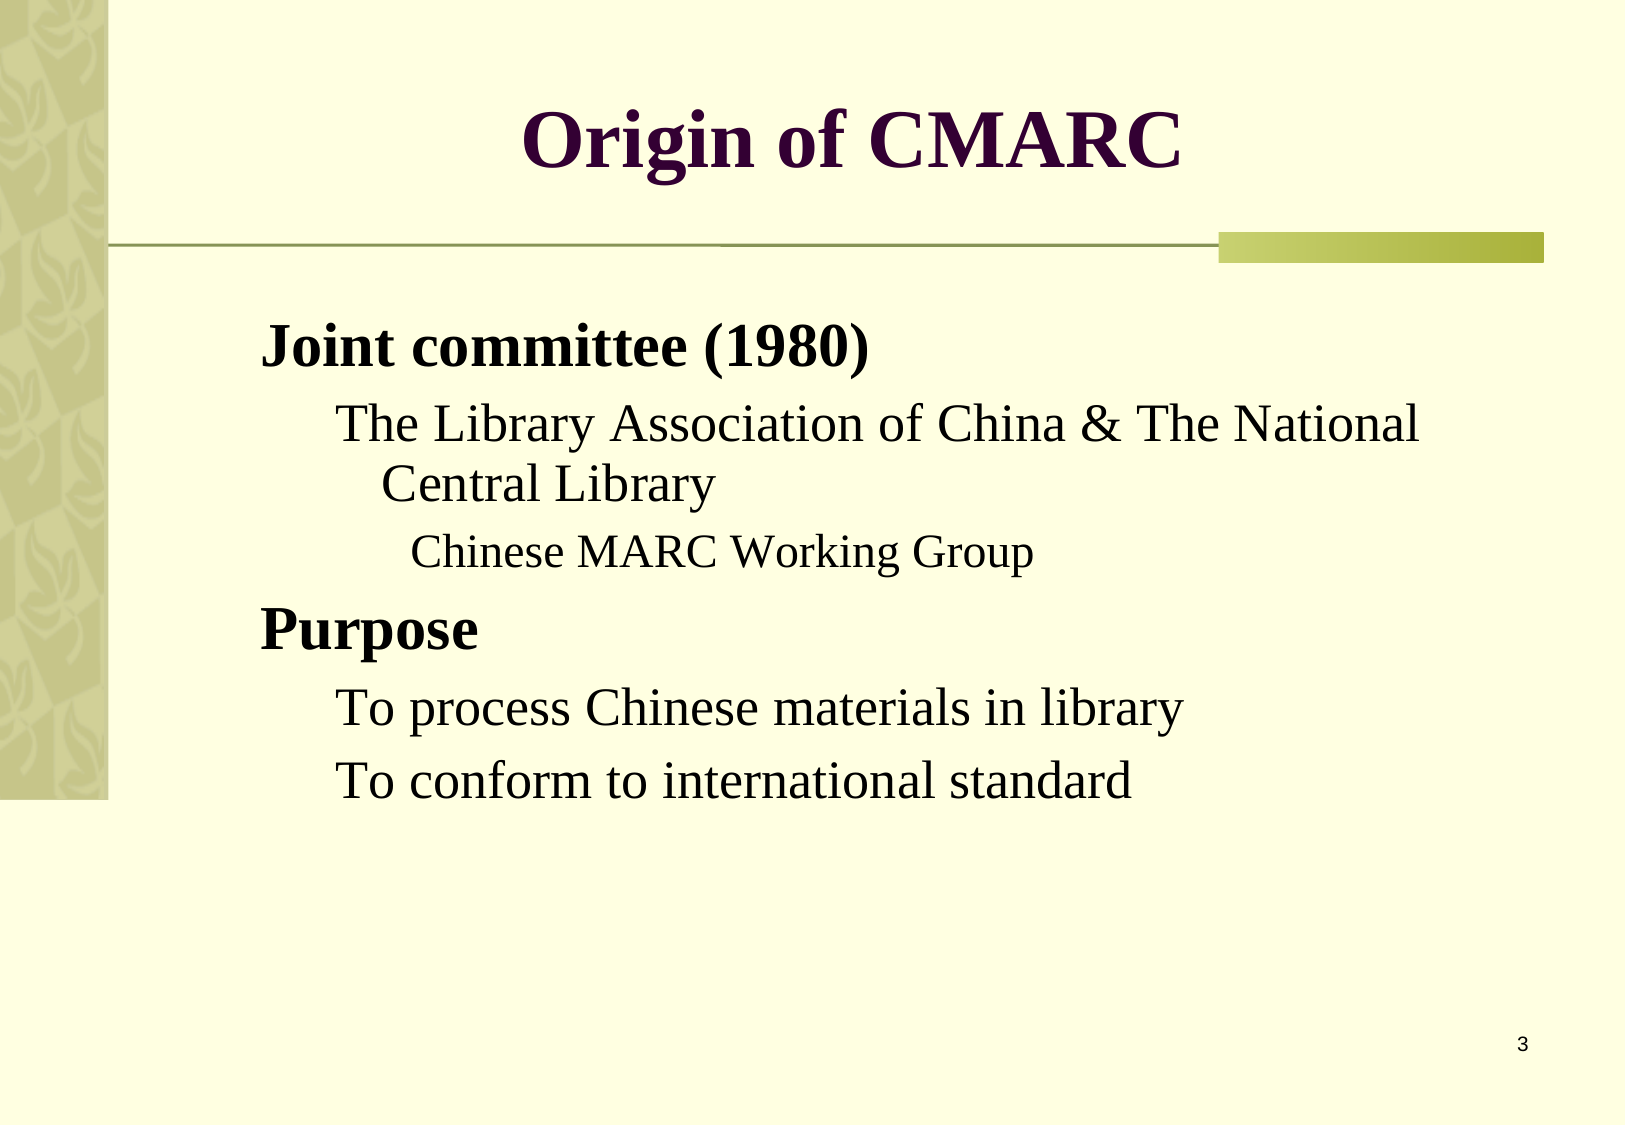

# Origin of CMARC
Joint committee (1980)
The Library Association of China & The National Central Library
Chinese MARC Working Group
Purpose
To process Chinese materials in library
To conform to international standard
3